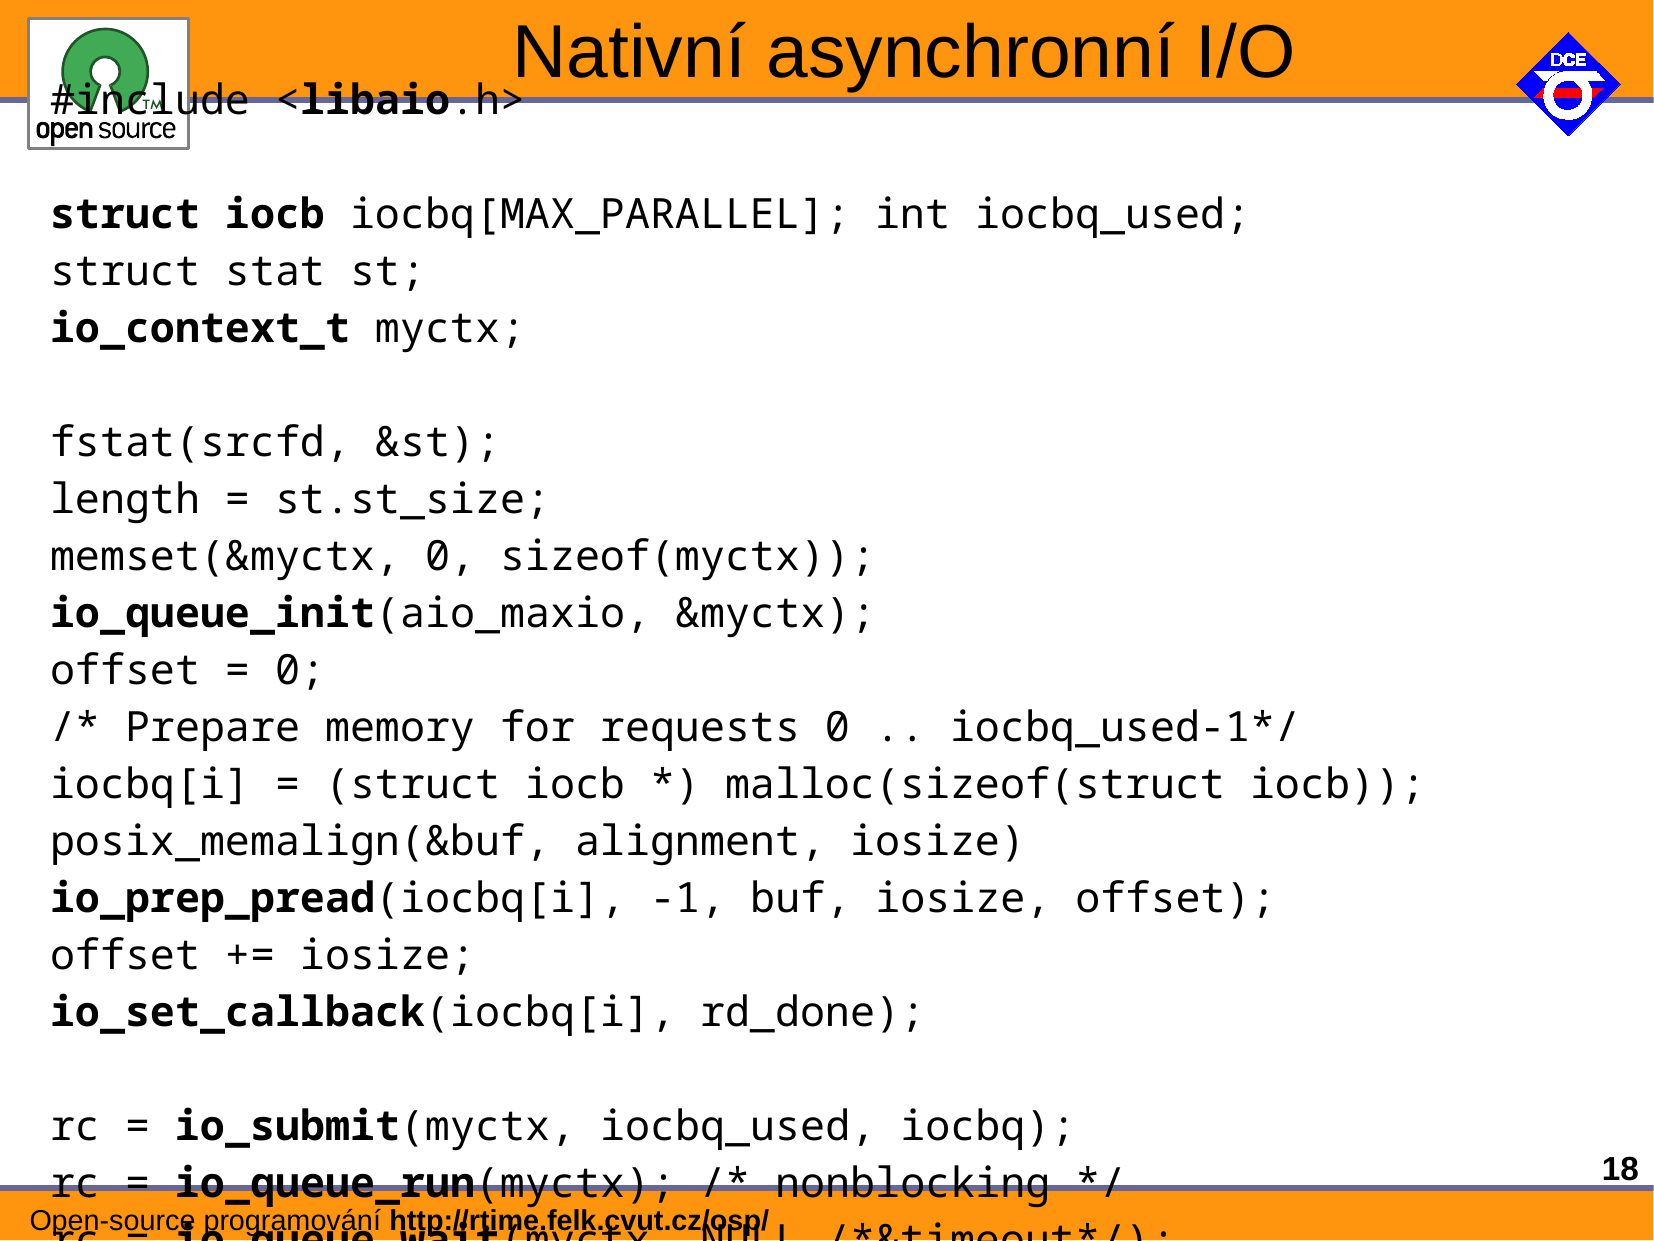

# Nativní asynchronní I/O
#include <libaio.h>
struct iocb iocbq[MAX_PARALLEL]; int iocbq_used;
struct stat st;
io_context_t myctx;
fstat(srcfd, &st);
length = st.st_size;
memset(&myctx, 0, sizeof(myctx));
io_queue_init(aio_maxio, &myctx);
offset = 0;
/* Prepare memory for requests 0 .. iocbq_used-1*/
iocbq[i] = (struct iocb *) malloc(sizeof(struct iocb));
posix_memalign(&buf, alignment, iosize)
io_prep_pread(iocbq[i], -1, buf, iosize, offset);
offset += iosize;
io_set_callback(iocbq[i], rd_done);
rc = io_submit(myctx, iocbq_used, iocbq);
rc = io_queue_run(myctx); /* nonblocking */
rc = io_queue_wait(myctx, NULL /*&timeout*/);